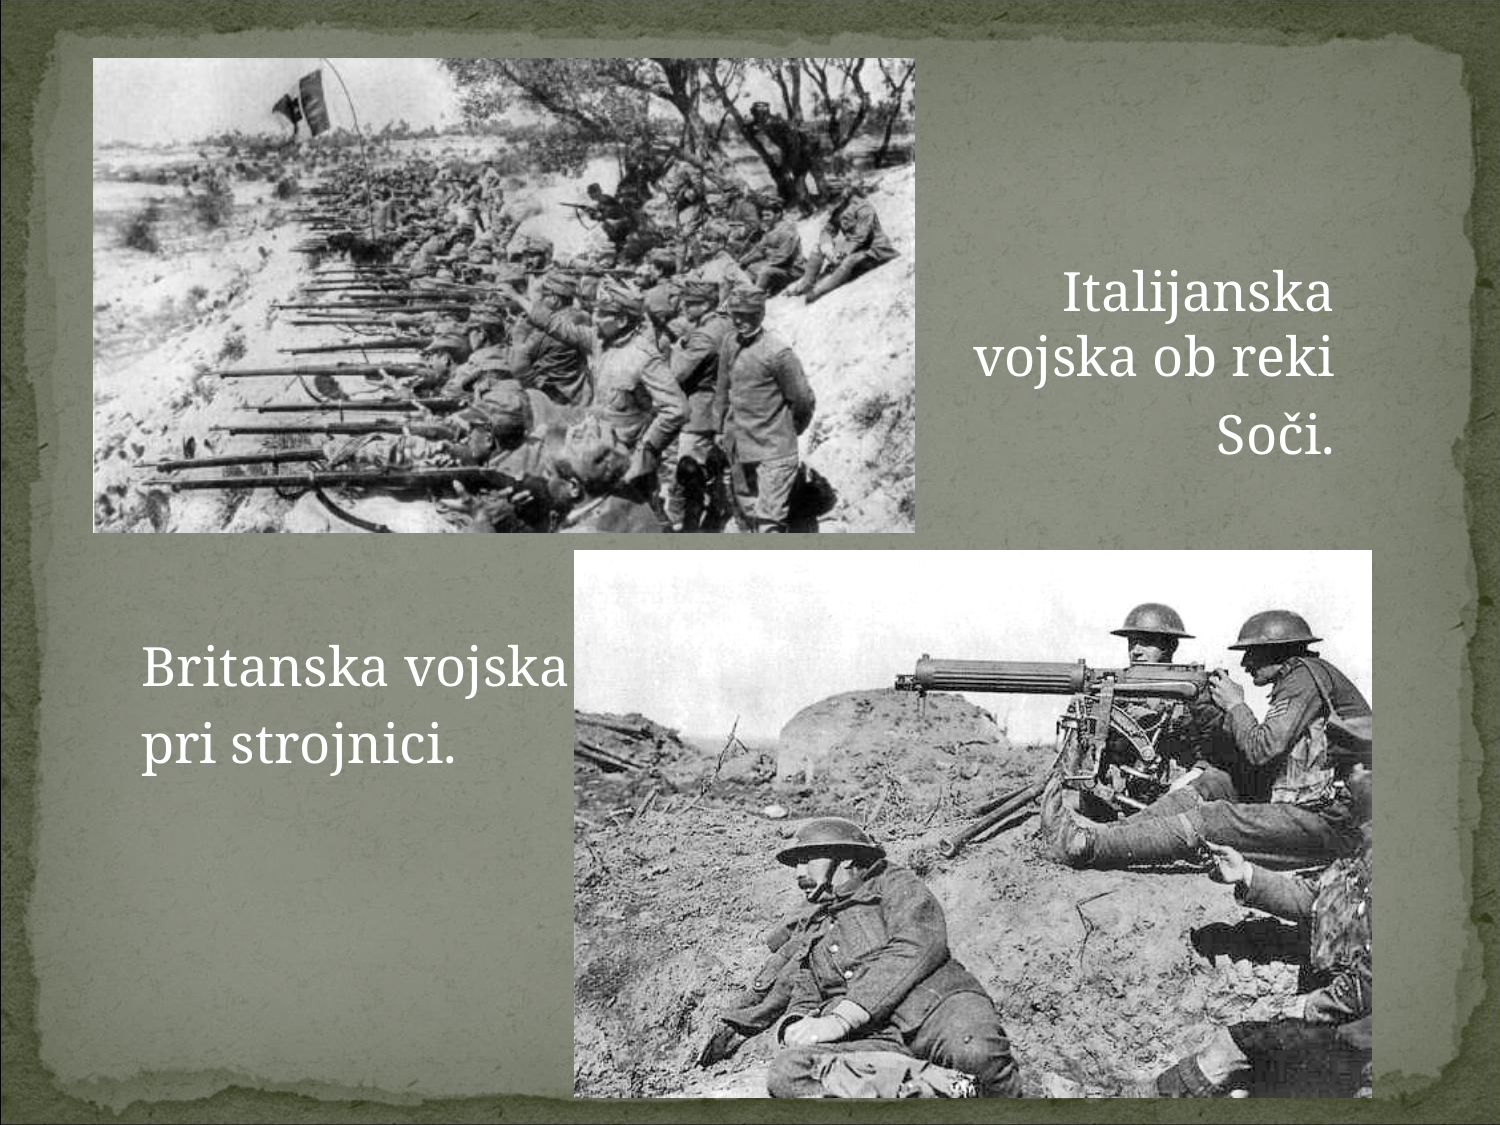

# Italijanska vojska ob reki
Soči.
 Britanska vojska
 pri strojnici.